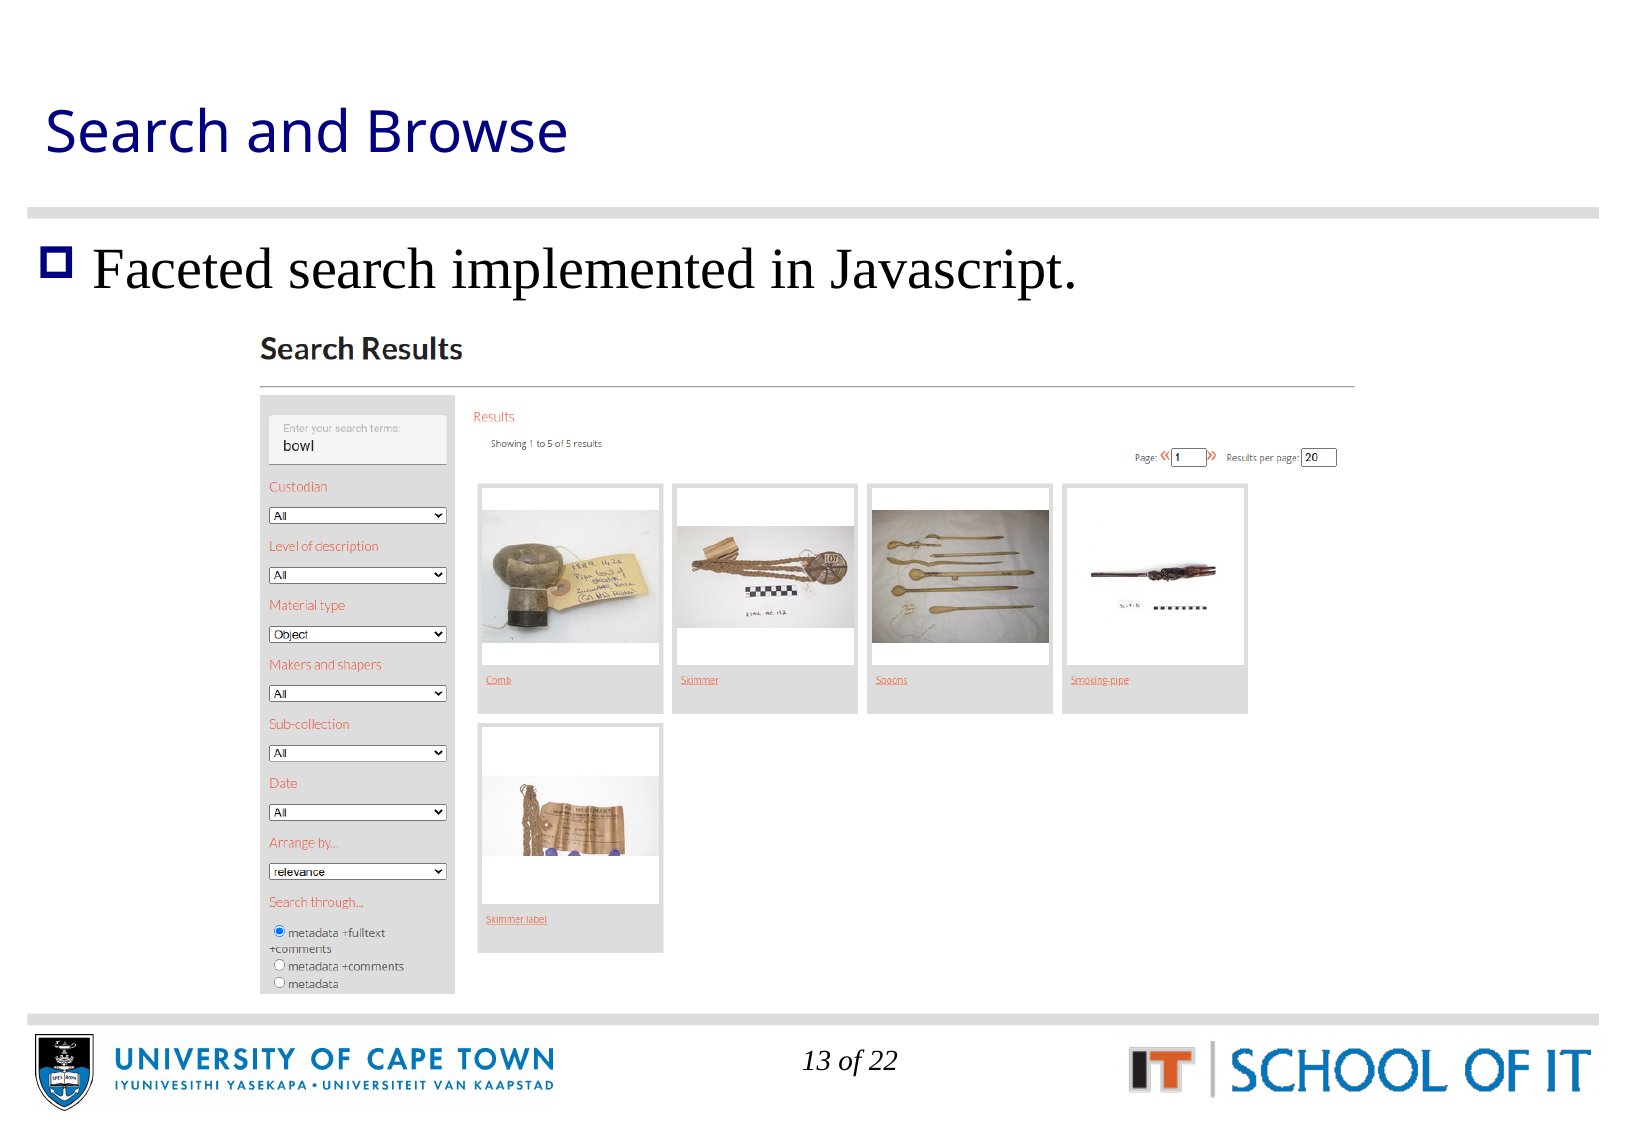

# Search and Browse
Faceted search implemented in Javascript.
13